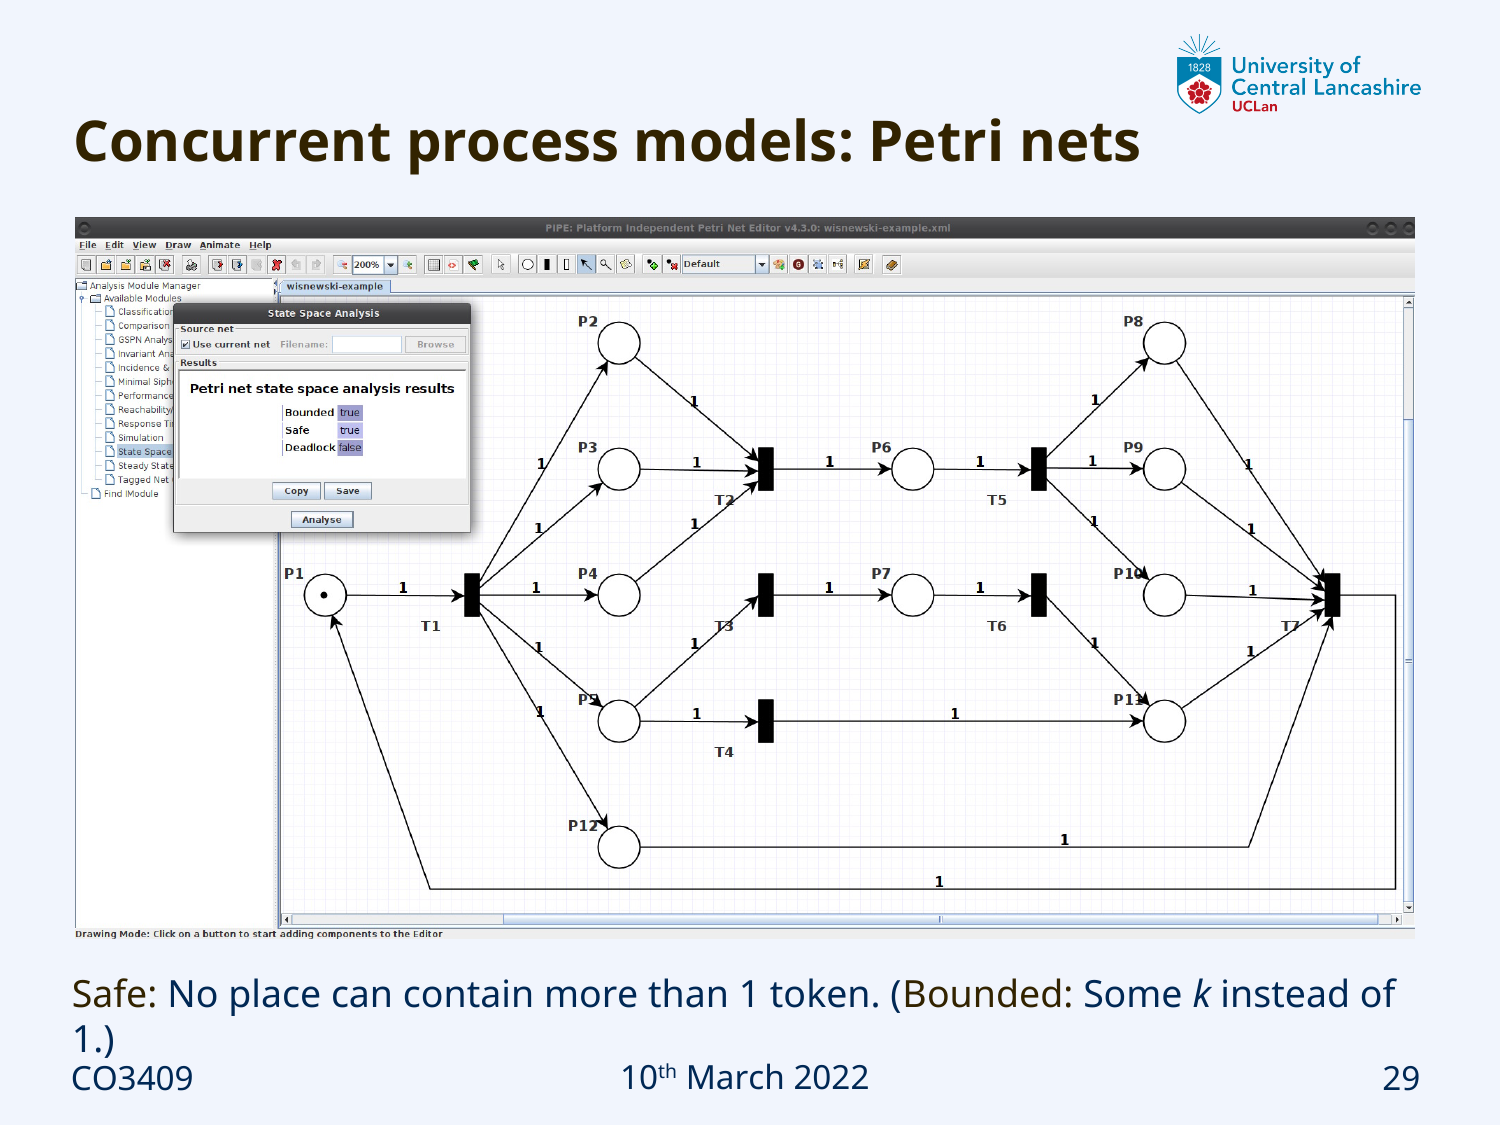

# Concurrent process models: Petri nets
Safe: No place can contain more than 1 token. (Bounded: Some k instead of 1.)